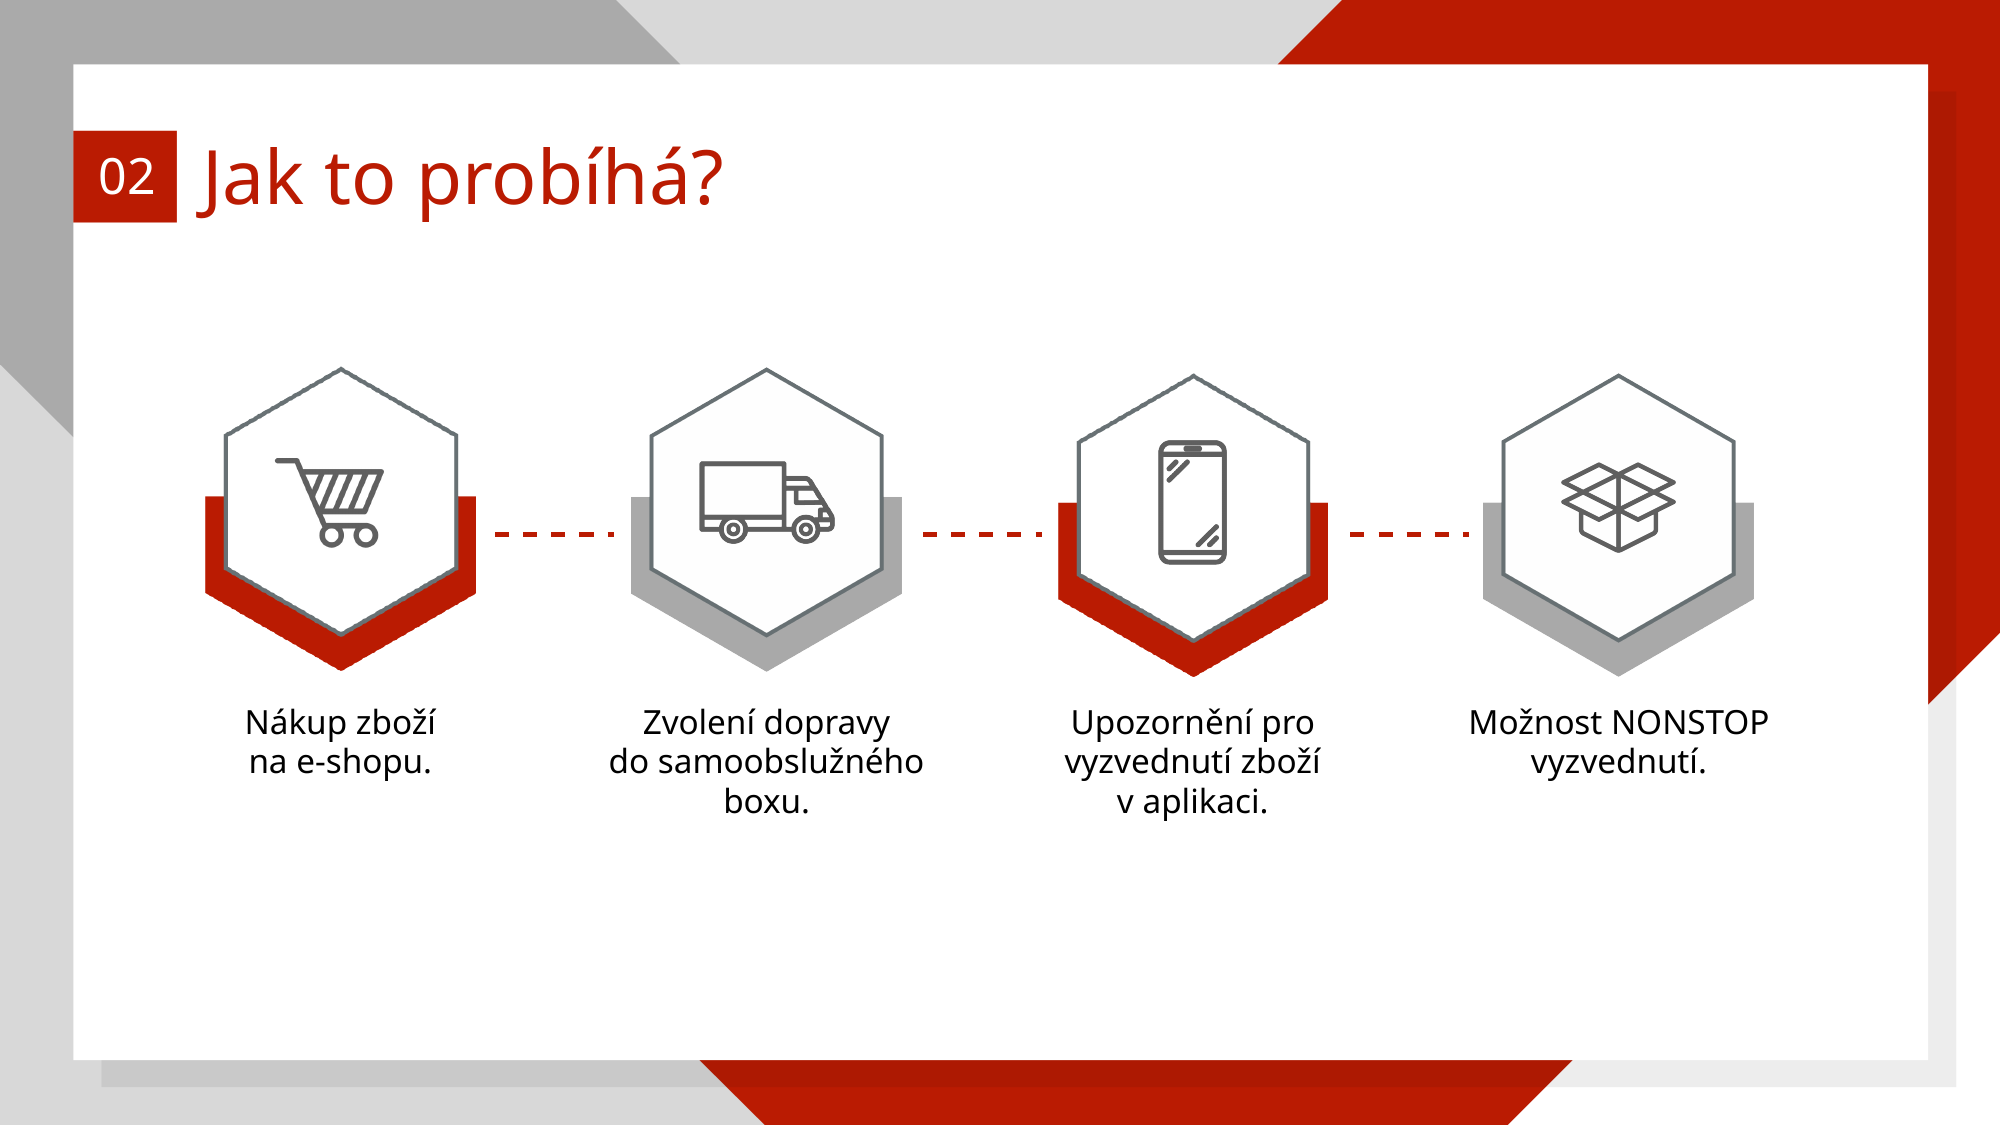

Jak to probíhá?
02
Nákup zboží
na e-shopu.
Zvolení dopravy
do samoobslužného
boxu.
Upozornění pro vyzvednutí zboží
v aplikaci.
Možnost NONSTOP
vyzvednutí.